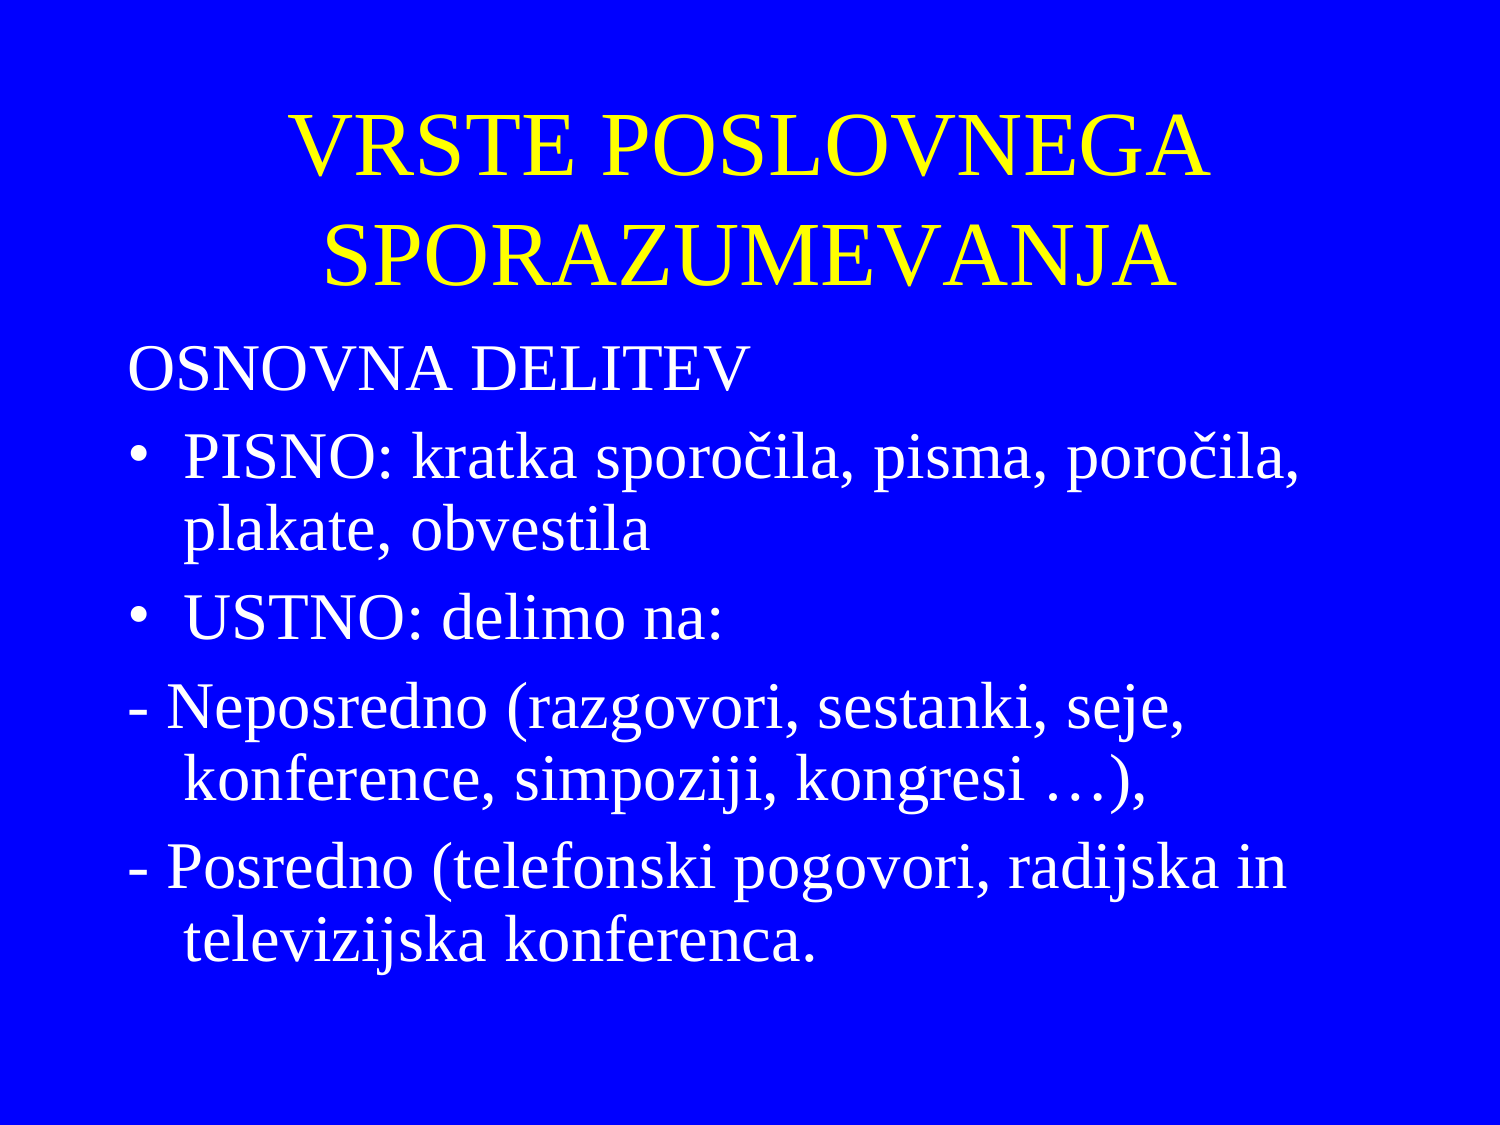

# VRSTE POSLOVNEGA SPORAZUMEVANJA
OSNOVNA DELITEV
PISNO: kratka sporočila, pisma, poročila, plakate, obvestila
USTNO: delimo na:
- Neposredno (razgovori, sestanki, seje, konference, simpoziji, kongresi …),
- Posredno (telefonski pogovori, radijska in televizijska konferenca.